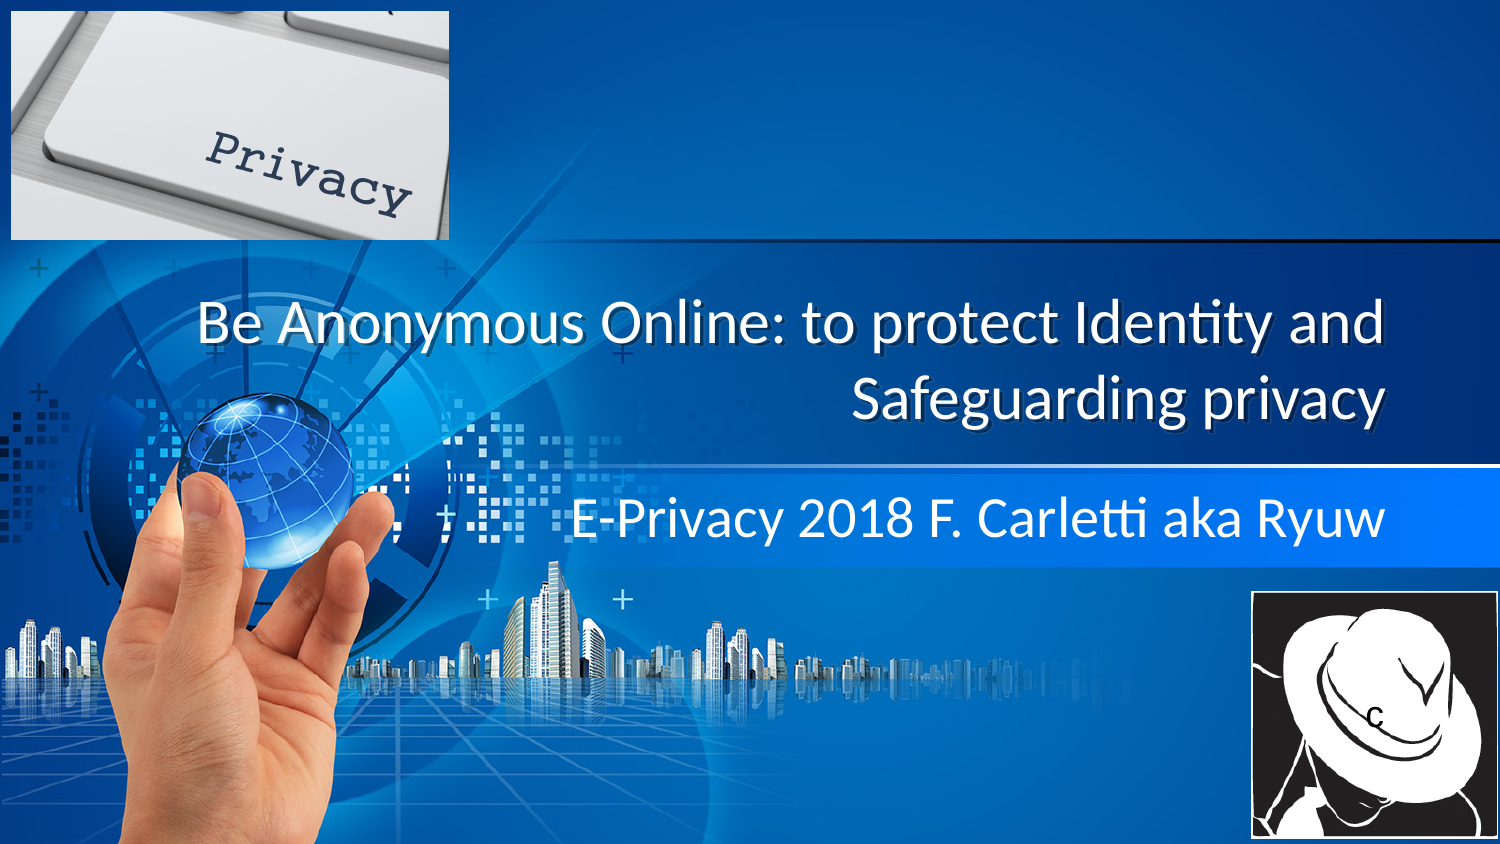

# Be Anonymous Online: to protect Identity and Safeguarding privacy
E-Privacy 2018 F. Carletti aka Ryuw
c